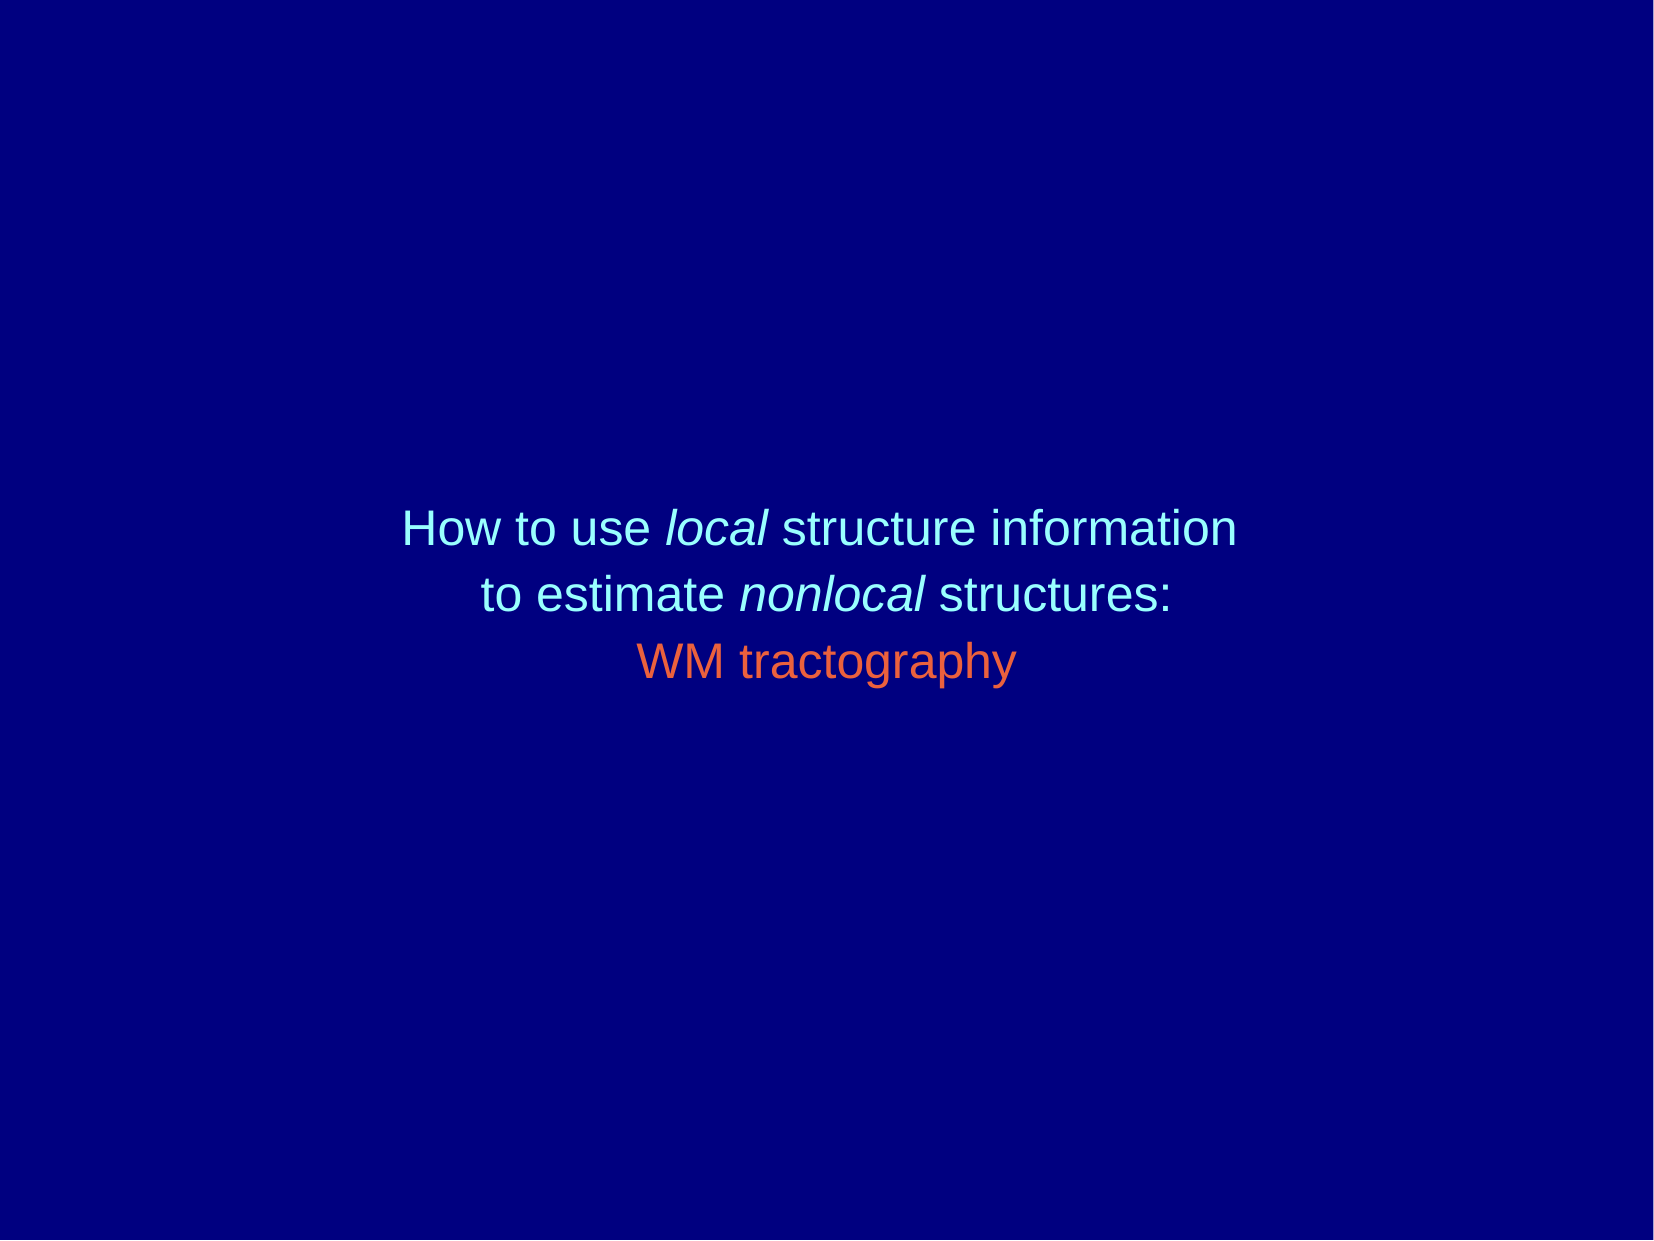

How to use local structure information
to estimate nonlocal structures:
WM tractography